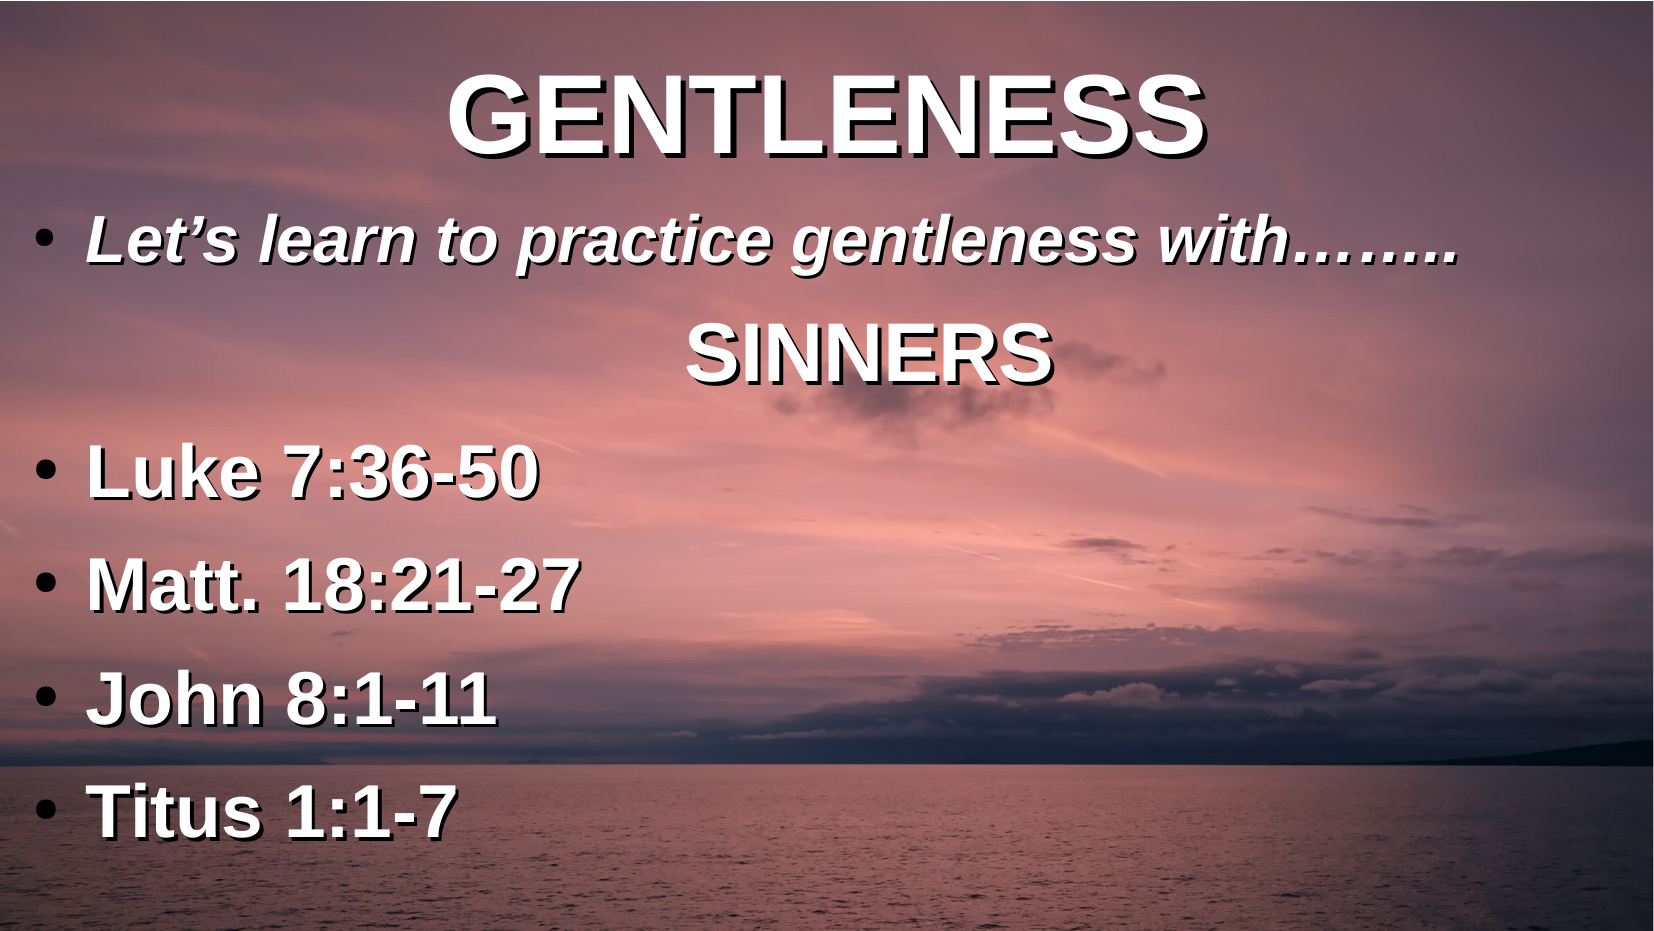

# GENTLENESS
Let’s learn to practice gentleness with……..
SINNERS
Luke 7:36-50
Matt. 18:21-27
John 8:1-11
Titus 1:1-7